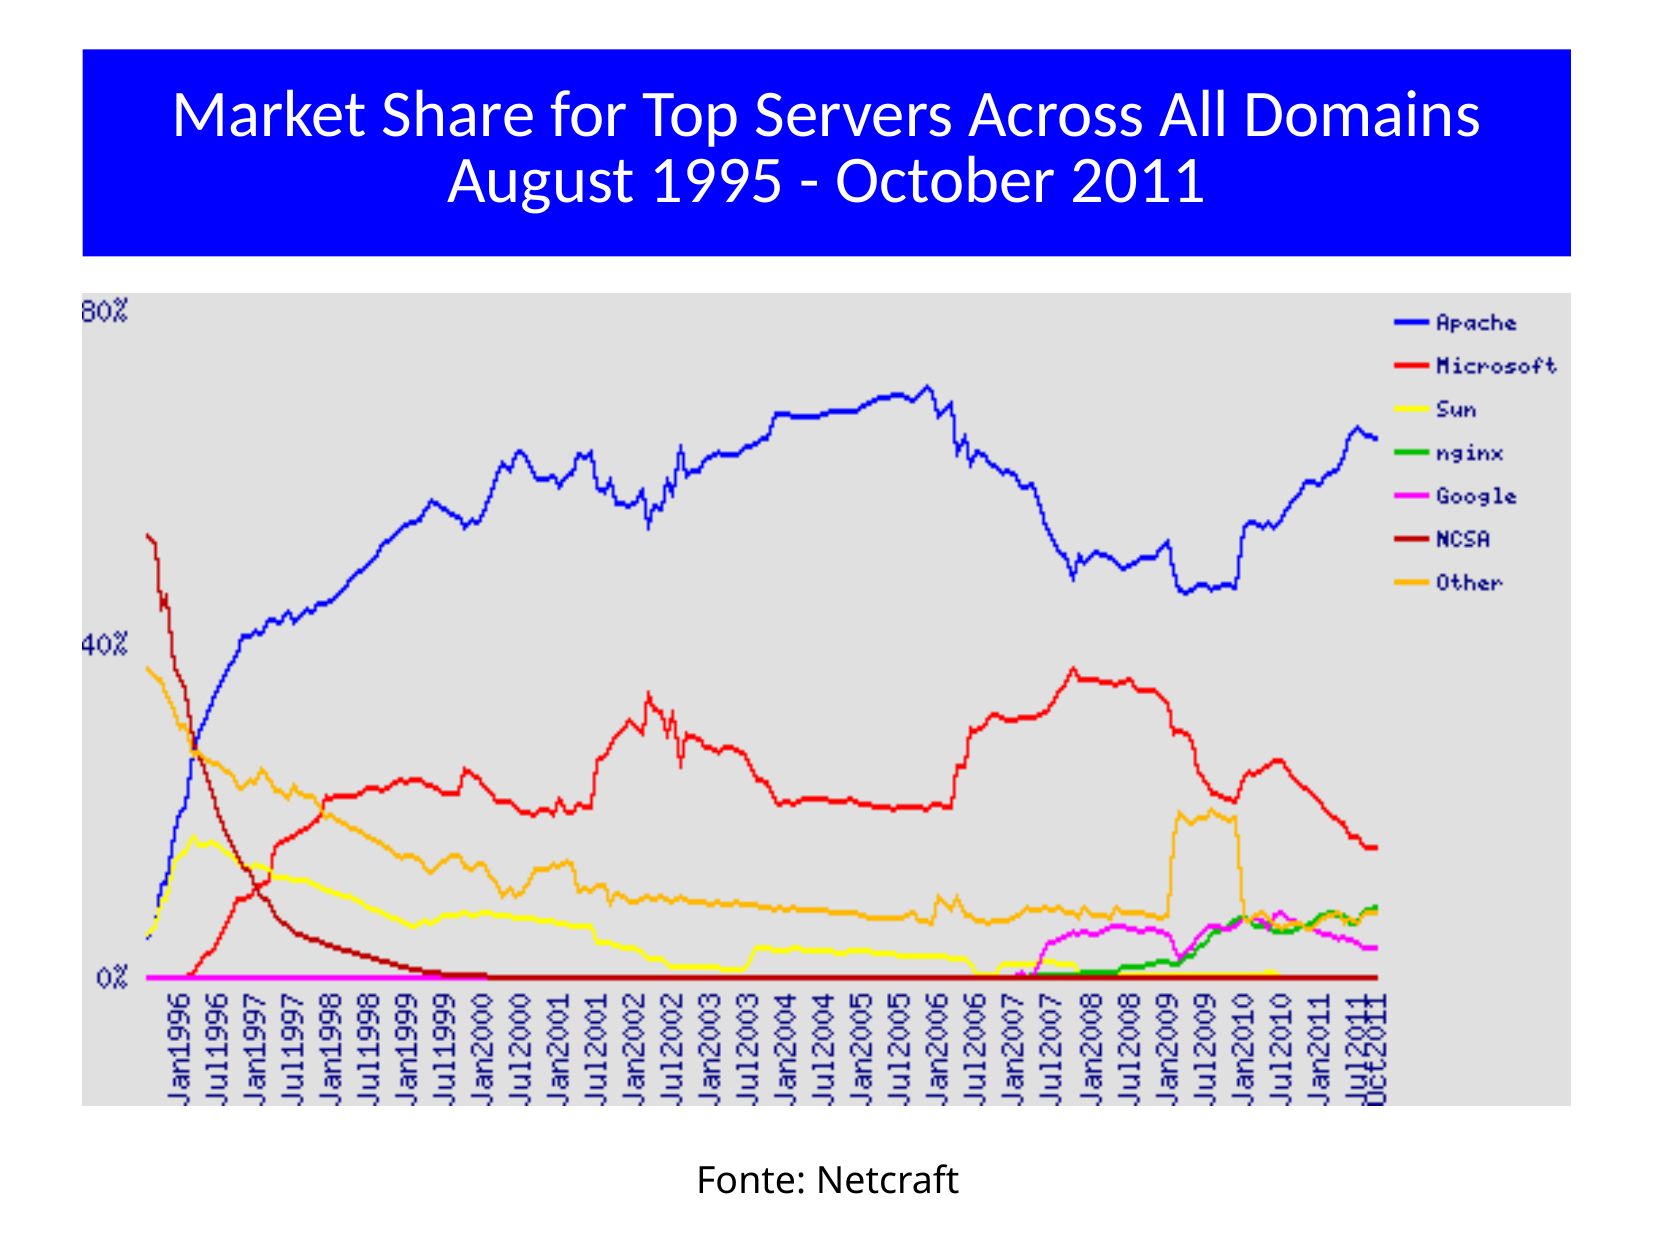

# Market Share for Top Servers Across All Domains August 1995 - October 2011
Fonte: Netcraft